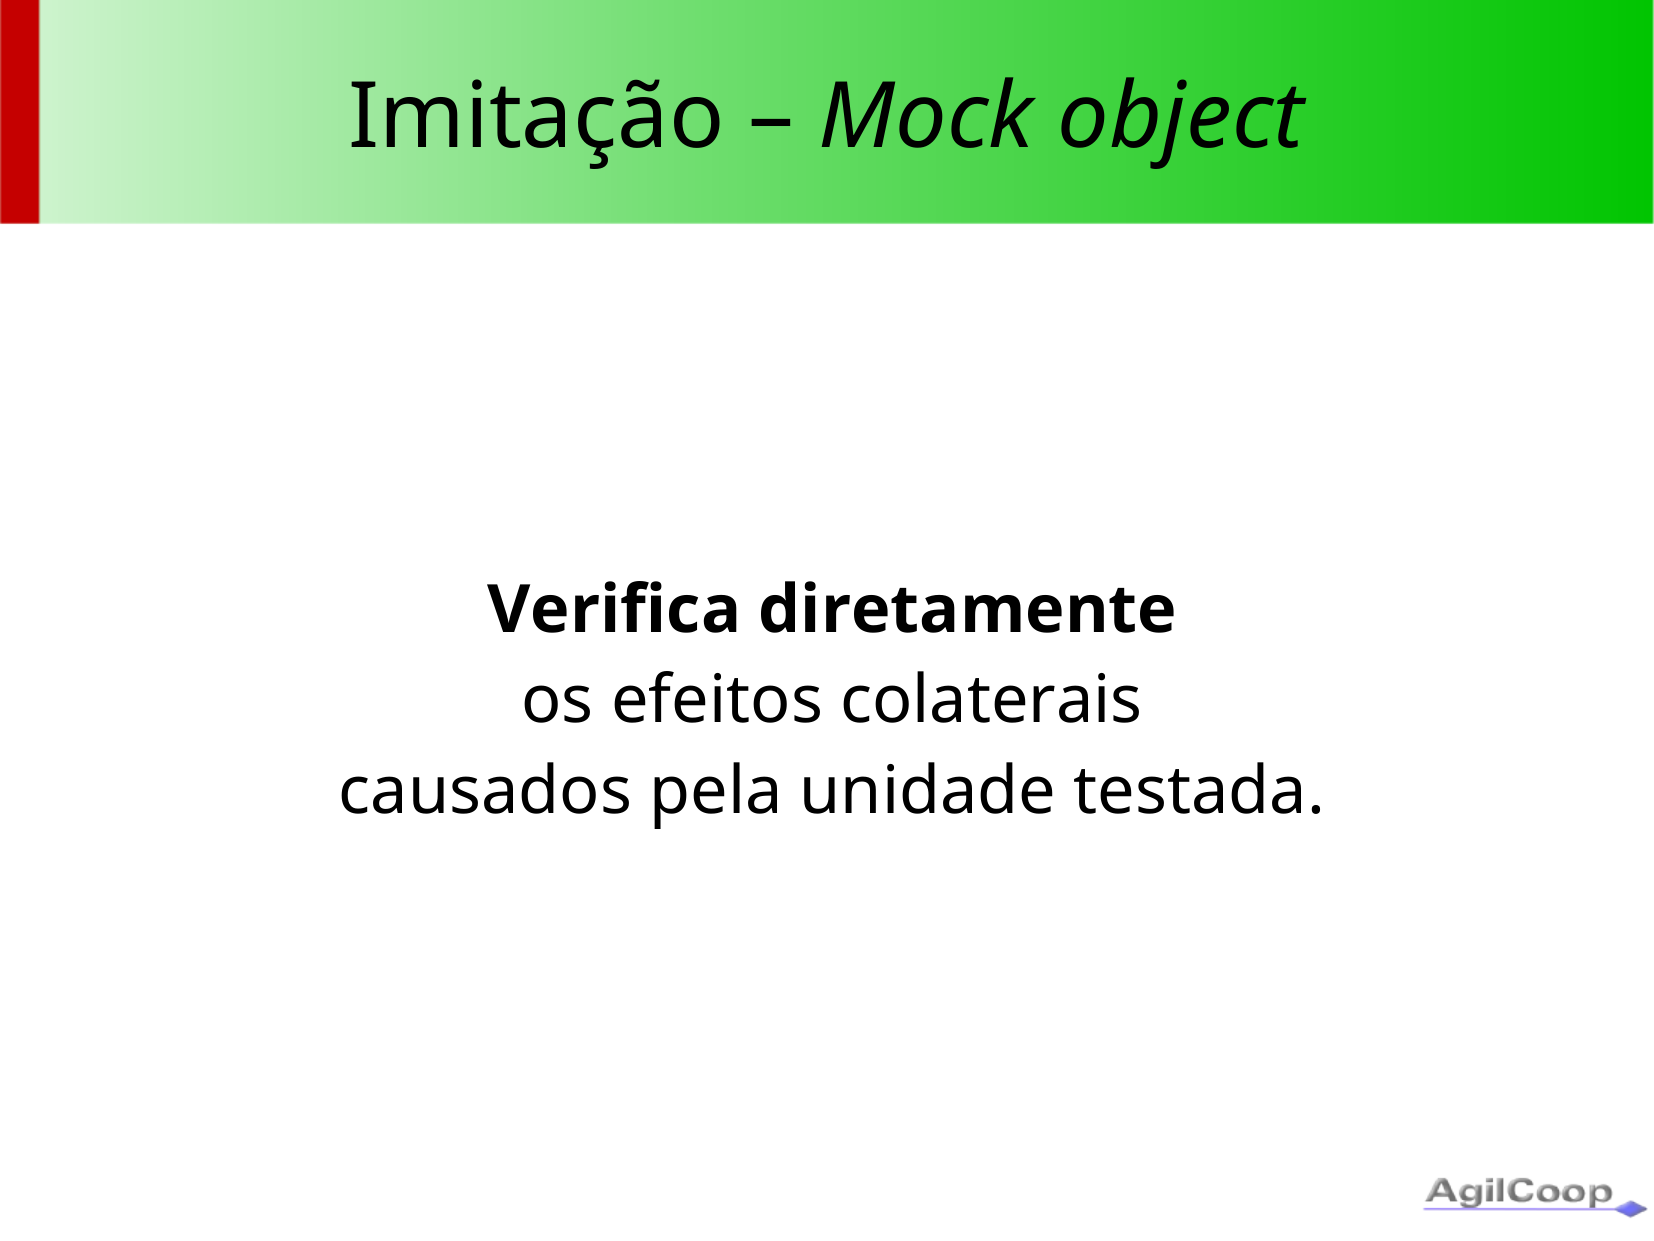

# Imitação – Mock object
Verifica diretamente
os efeitos colaterais
causados pela unidade testada.